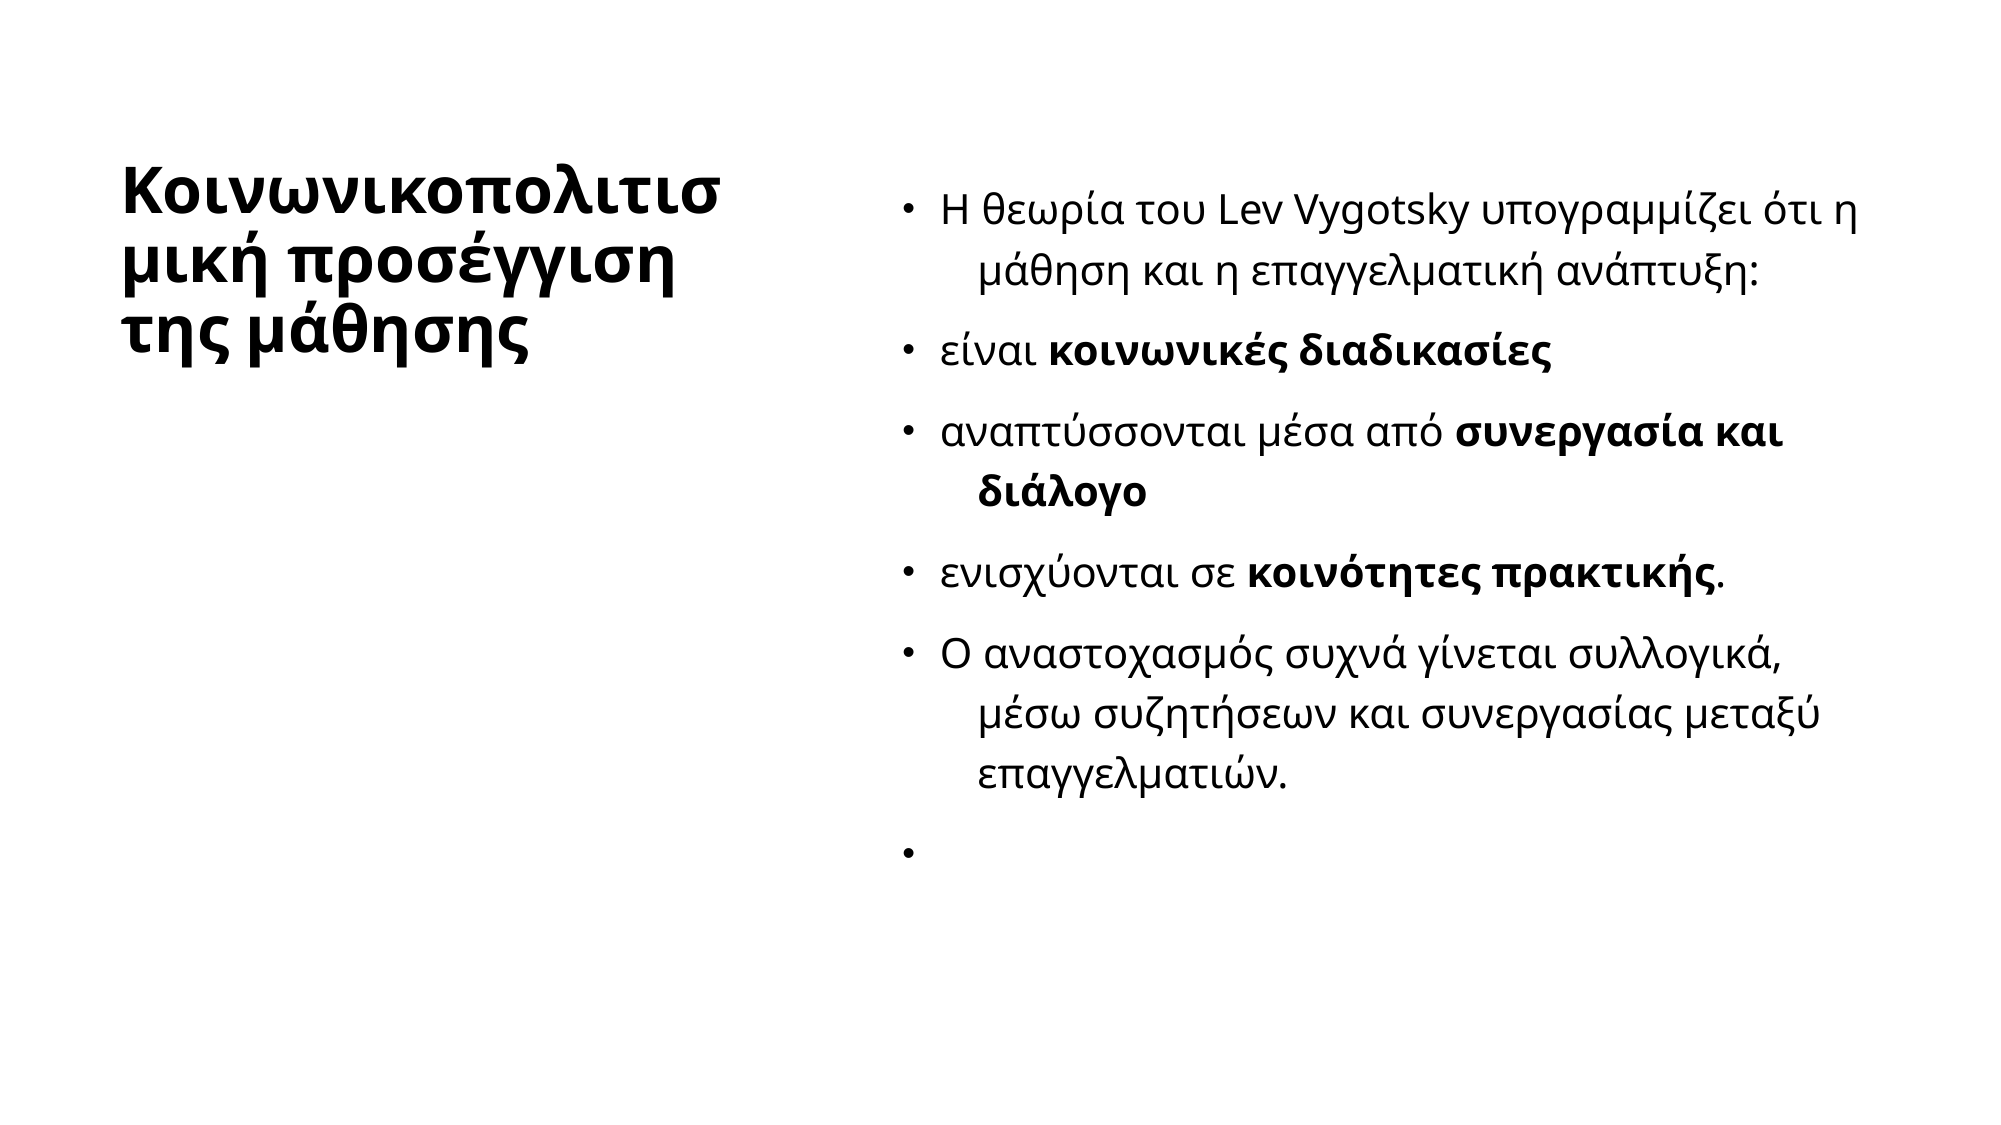

# Κοινωνικοπολιτισμική προσέγγιση της μάθησης
Η θεωρία του Lev Vygotsky υπογραμμίζει ότι η μάθηση και η επαγγελματική ανάπτυξη:
είναι κοινωνικές διαδικασίες
αναπτύσσονται μέσα από συνεργασία και διάλογο
ενισχύονται σε κοινότητες πρακτικής.
Ο αναστοχασμός συχνά γίνεται συλλογικά, μέσω συζητήσεων και συνεργασίας μεταξύ επαγγελματιών.